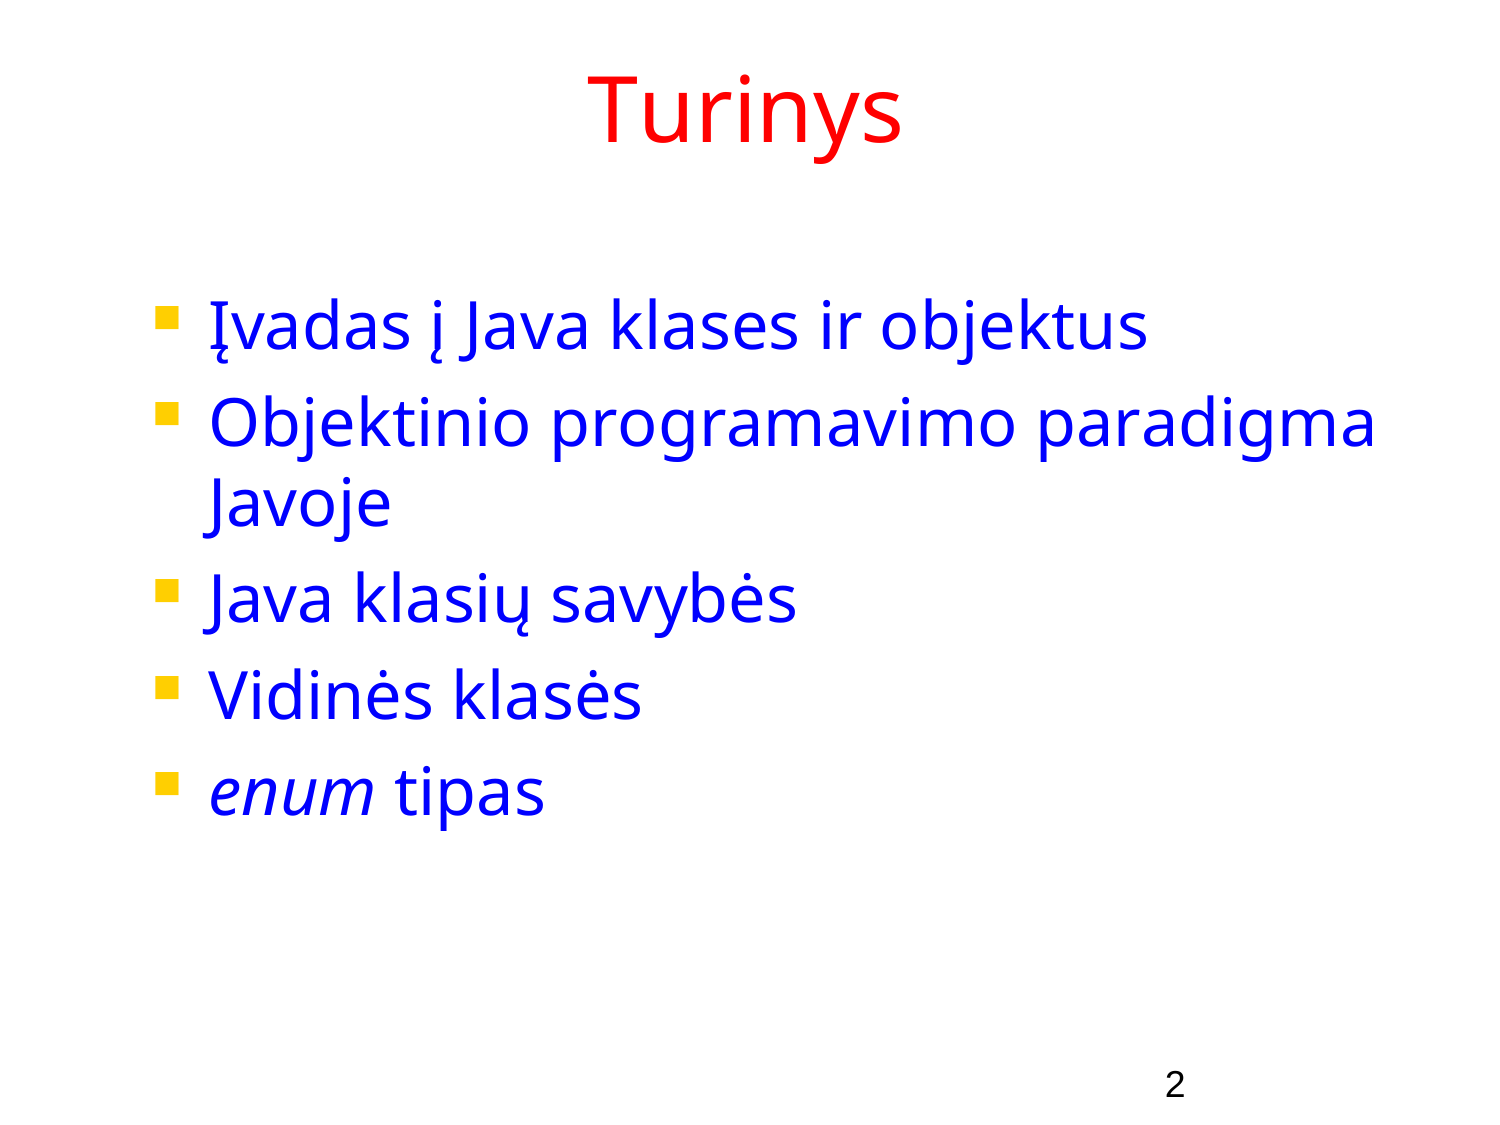

# Turinys
Įvadas į Java klases ir objektus
Objektinio programavimo paradigma Javoje
Java klasių savybės
Vidinės klasės
enum tipas
2